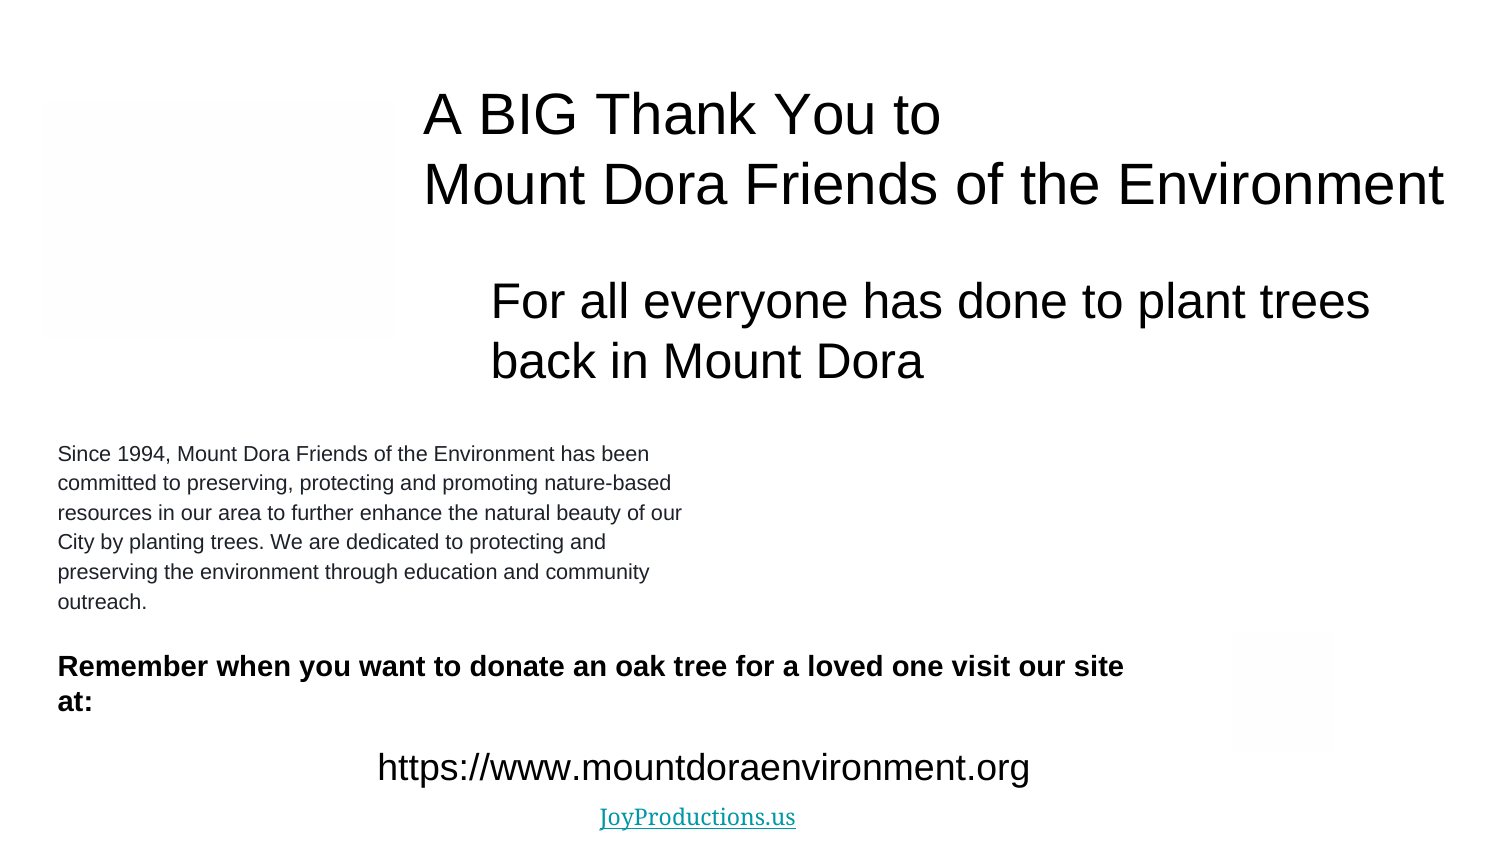

# A BIG Thank You to
Mount Dora Friends of the Environment
For all everyone has done to plant trees
back in Mount Dora
Since 1994, Mount Dora Friends of the Environment has been committed to preserving, protecting and promoting nature-based resources in our area to further enhance the natural beauty of our City by planting trees. We are dedicated to protecting and preserving the environment through education and community outreach.
Remember when you want to donate an oak tree for a loved one visit our site at:
https://www.mountdoraenvironment.org
JoyProductions.us